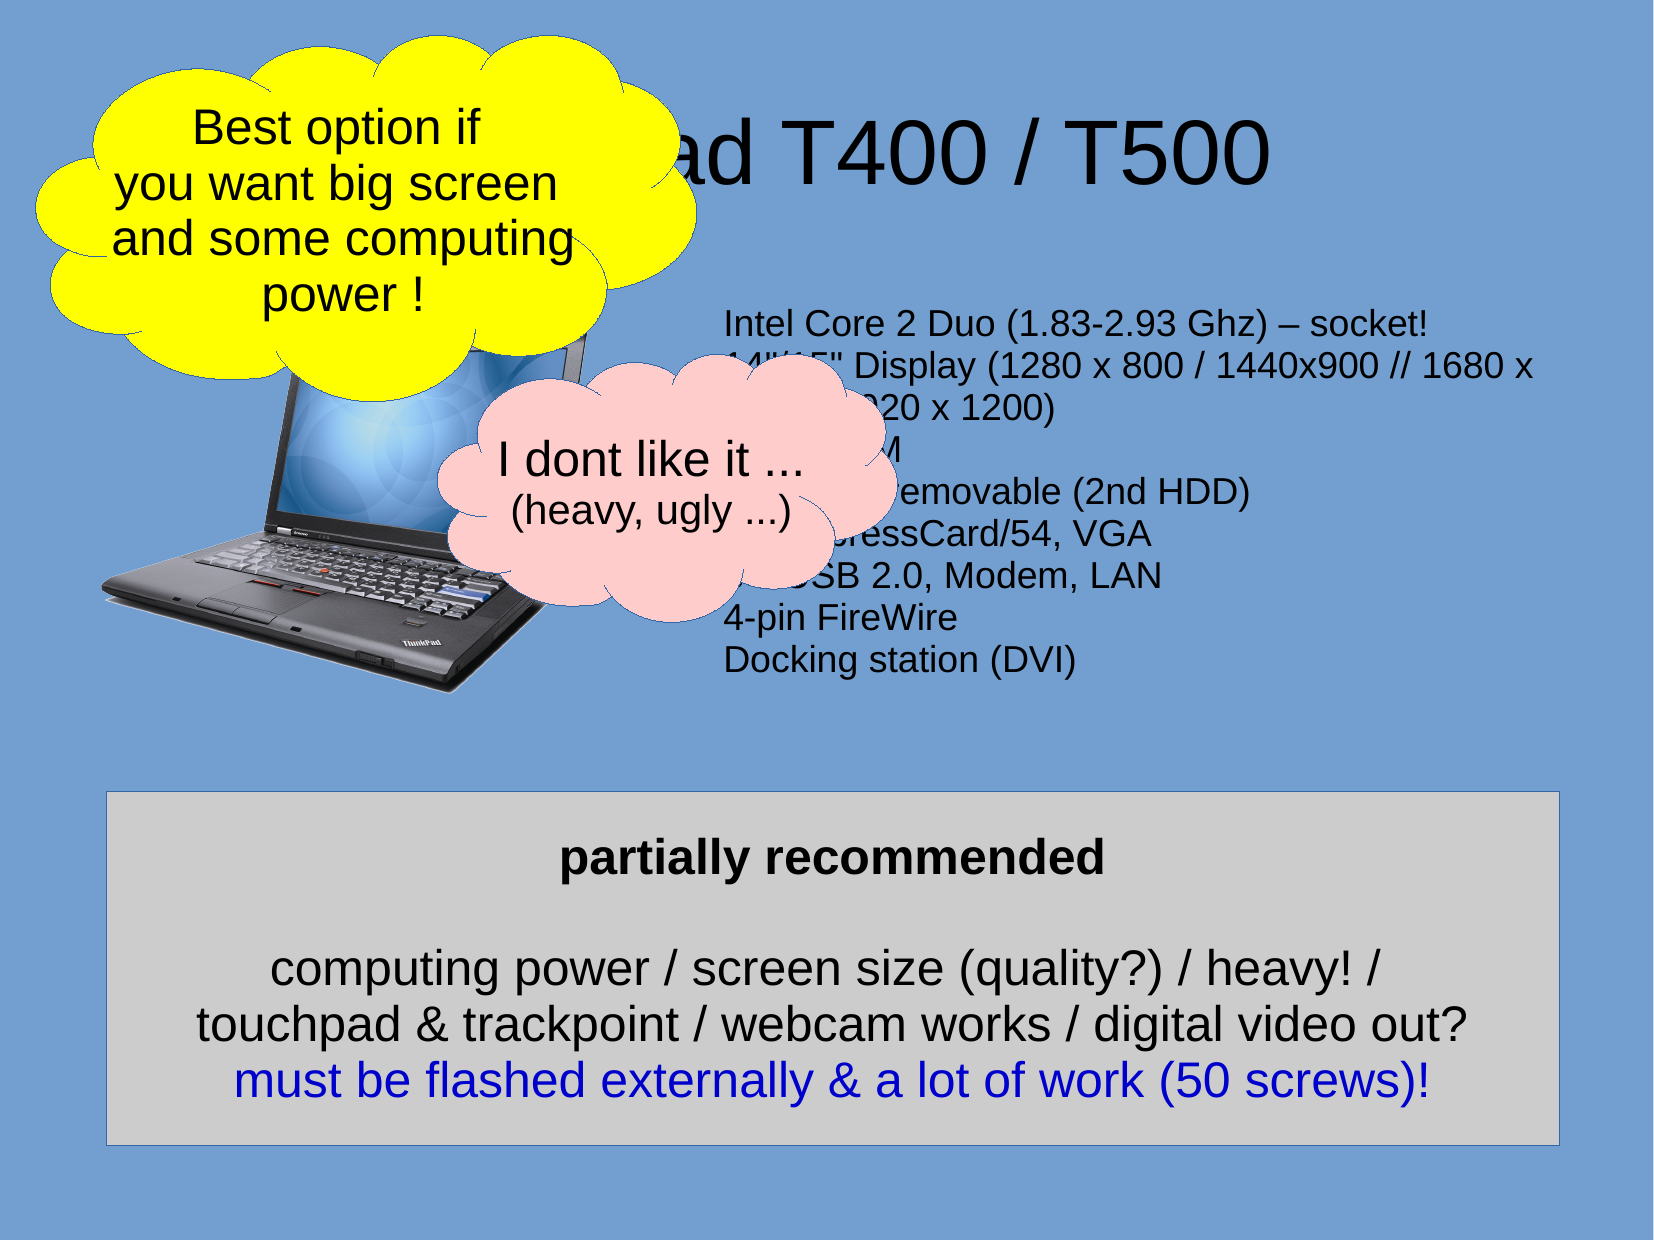

Best option if
yo￶u want big screen
and some computing
power !
# Thinkpad T400 / T500
Intel Core 2 Duo (1.83-2.93 Ghz) – socket!
14"/15" Display (1280 x 800 / 1440x900 // 1680 x 1050 / 1920 x 1200)
8 GB RAM
DVD-RW removable (2nd HDD)
1 x ExpressCard/54, VGA
3 x USB 2.0, Modem, LAN
4-pin FireWire
Docking station (DVI)
I dont like it ...
(heavy, ugly ...)
partially recommended
computing power / screen size (quality?) / heavy! /
touchpad & trackpoint / webcam works / digital video out?
must be flashed externally & a lot of work (50 screws)!